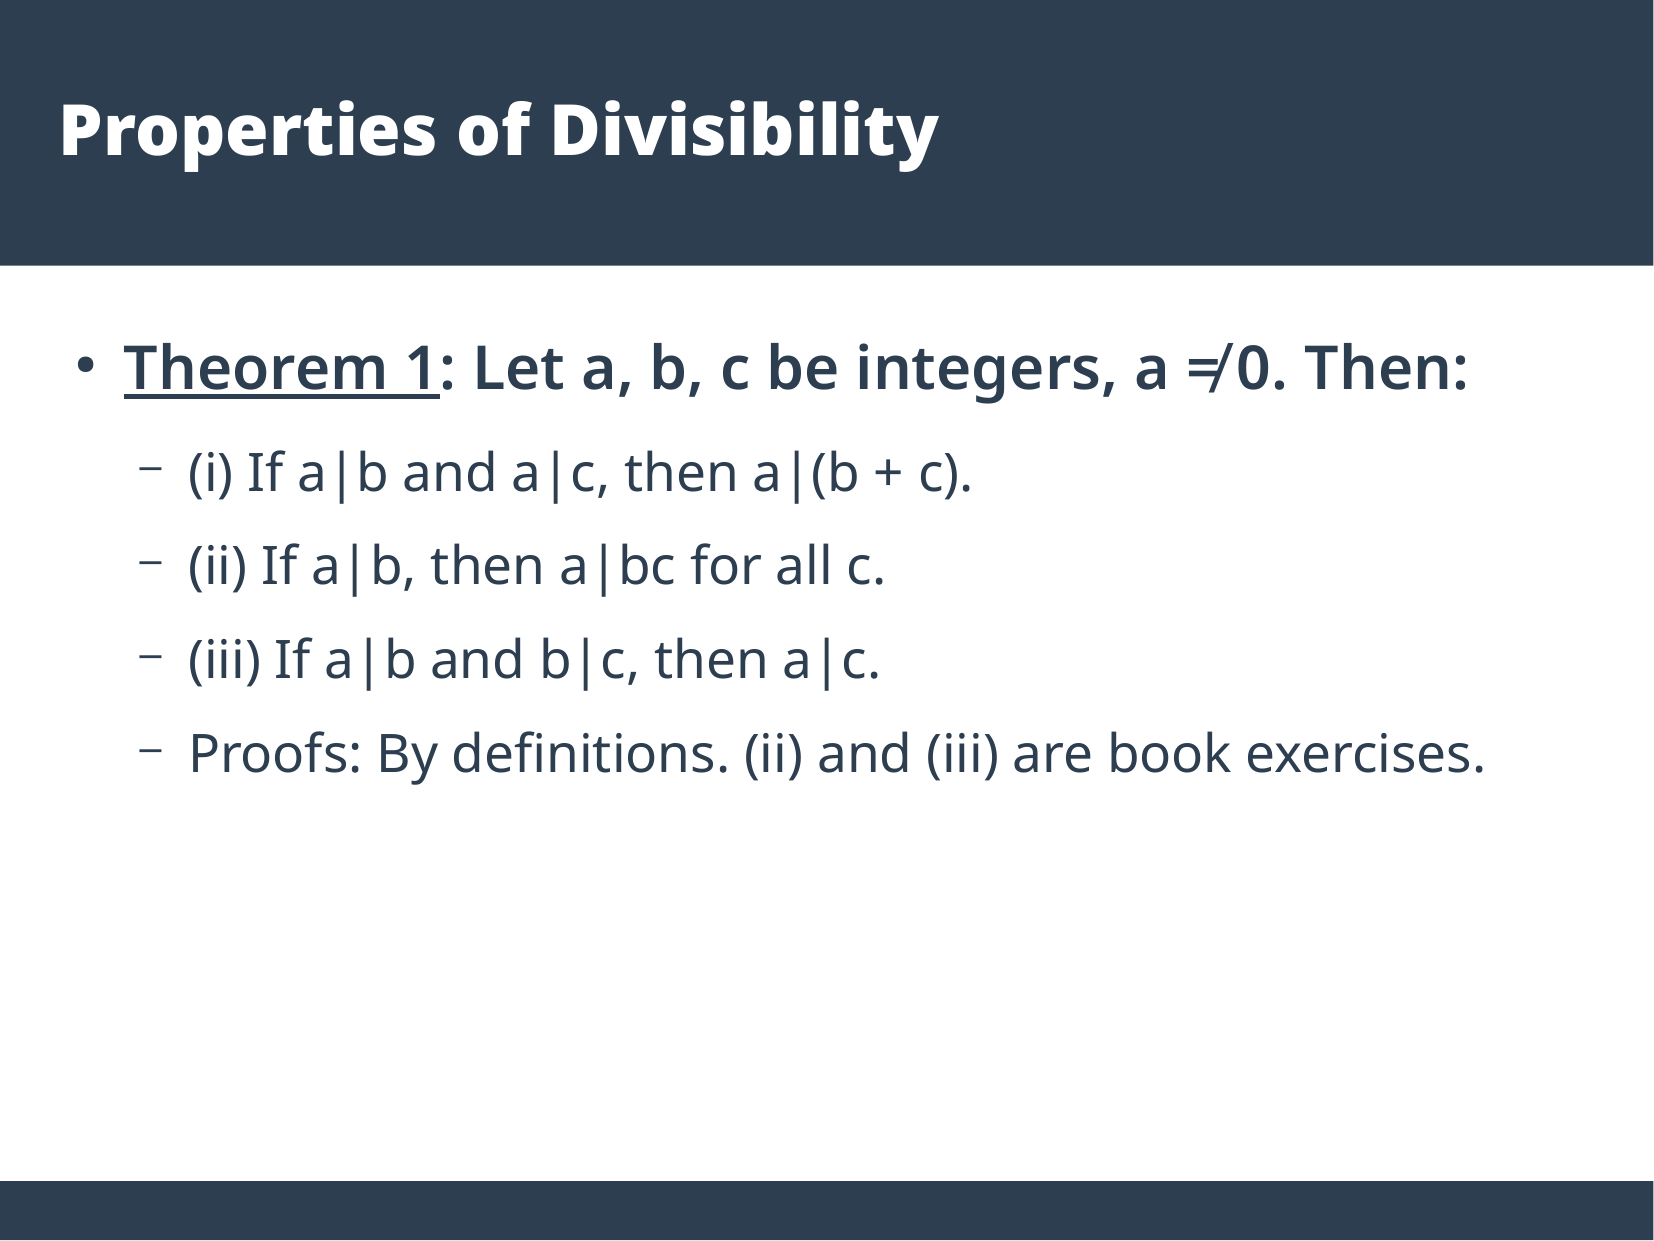

# Properties of Divisibility
Theorem 1: Let a, b, c be integers, a ≠ 0. Then:
(i) If a|b and a|c, then a|(b + c).
(ii) If a|b, then a|bc for all c.
(iii) If a|b and b|c, then a|c.
Proofs: By definitions. (ii) and (iii) are book exercises.